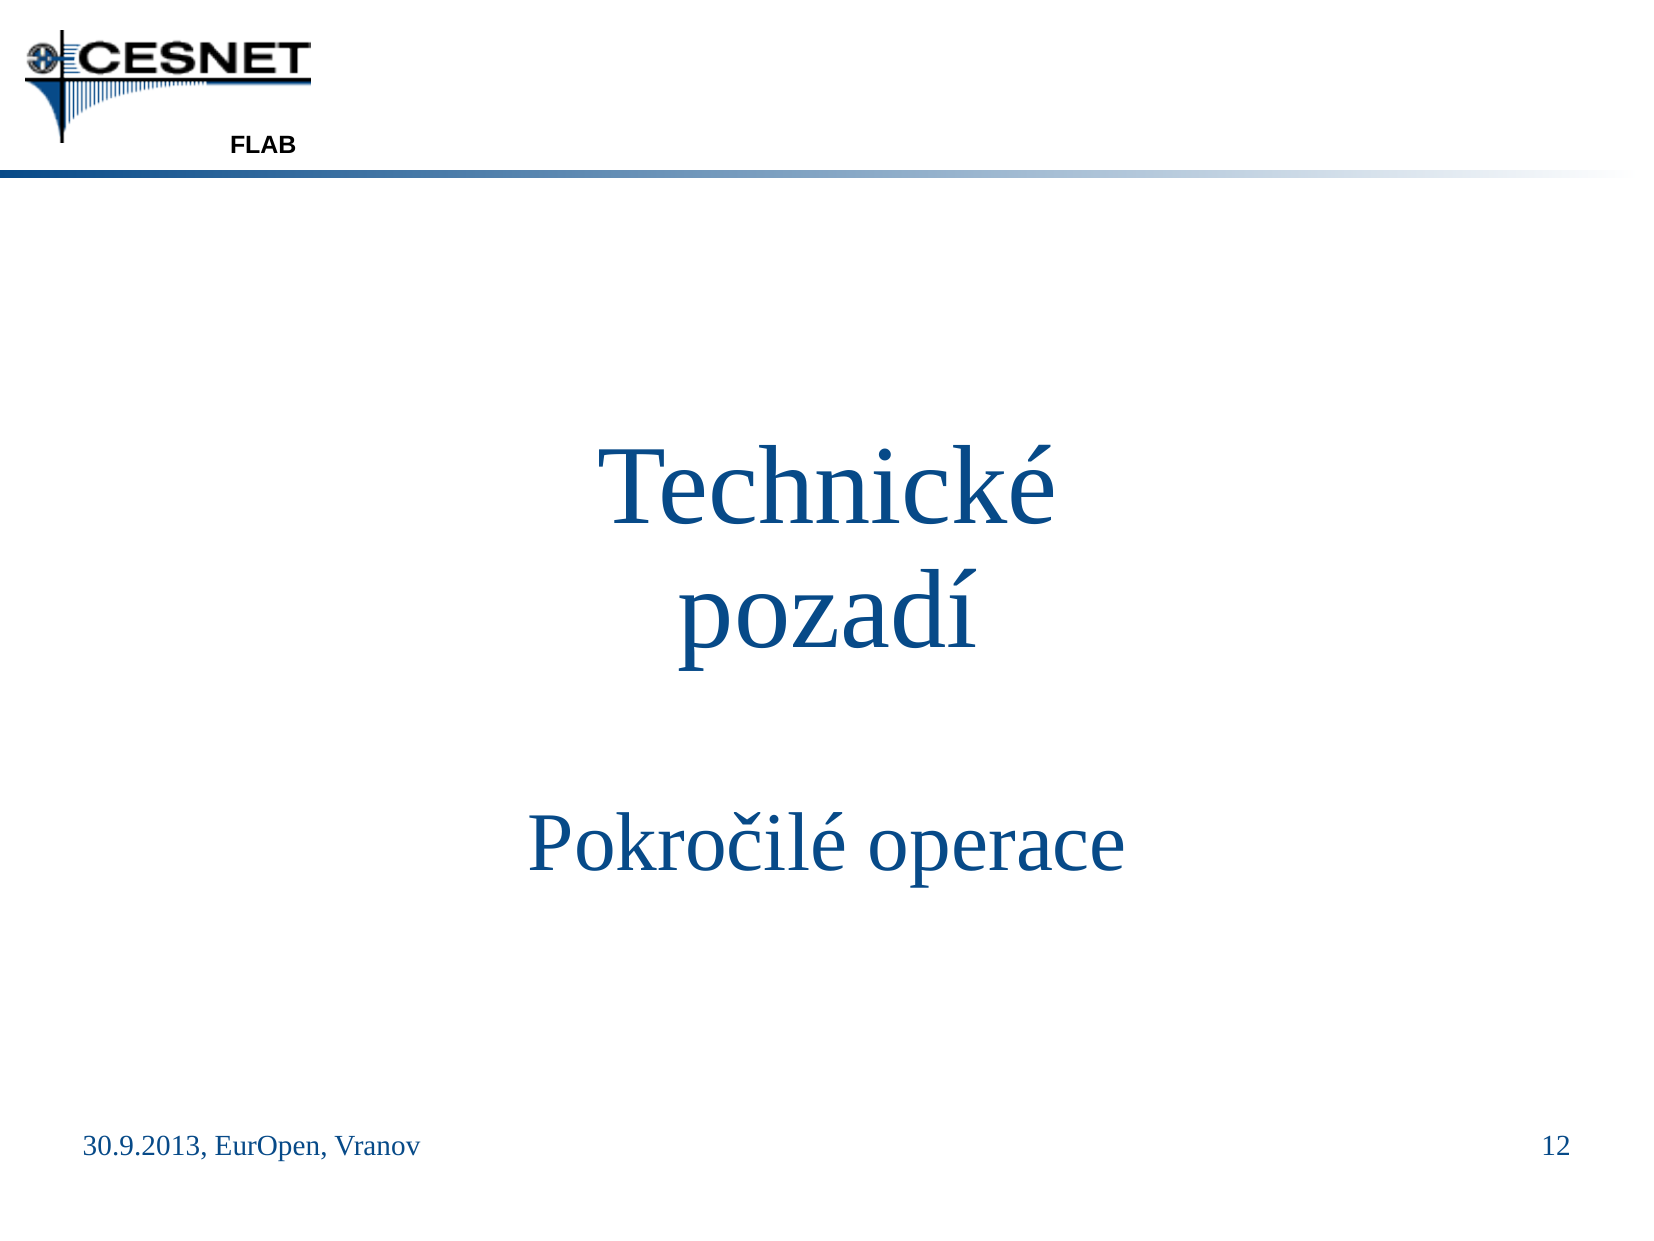

Technické
pozadí
Pokročilé operace
30.9.2013, EurOpen, Vranov
12